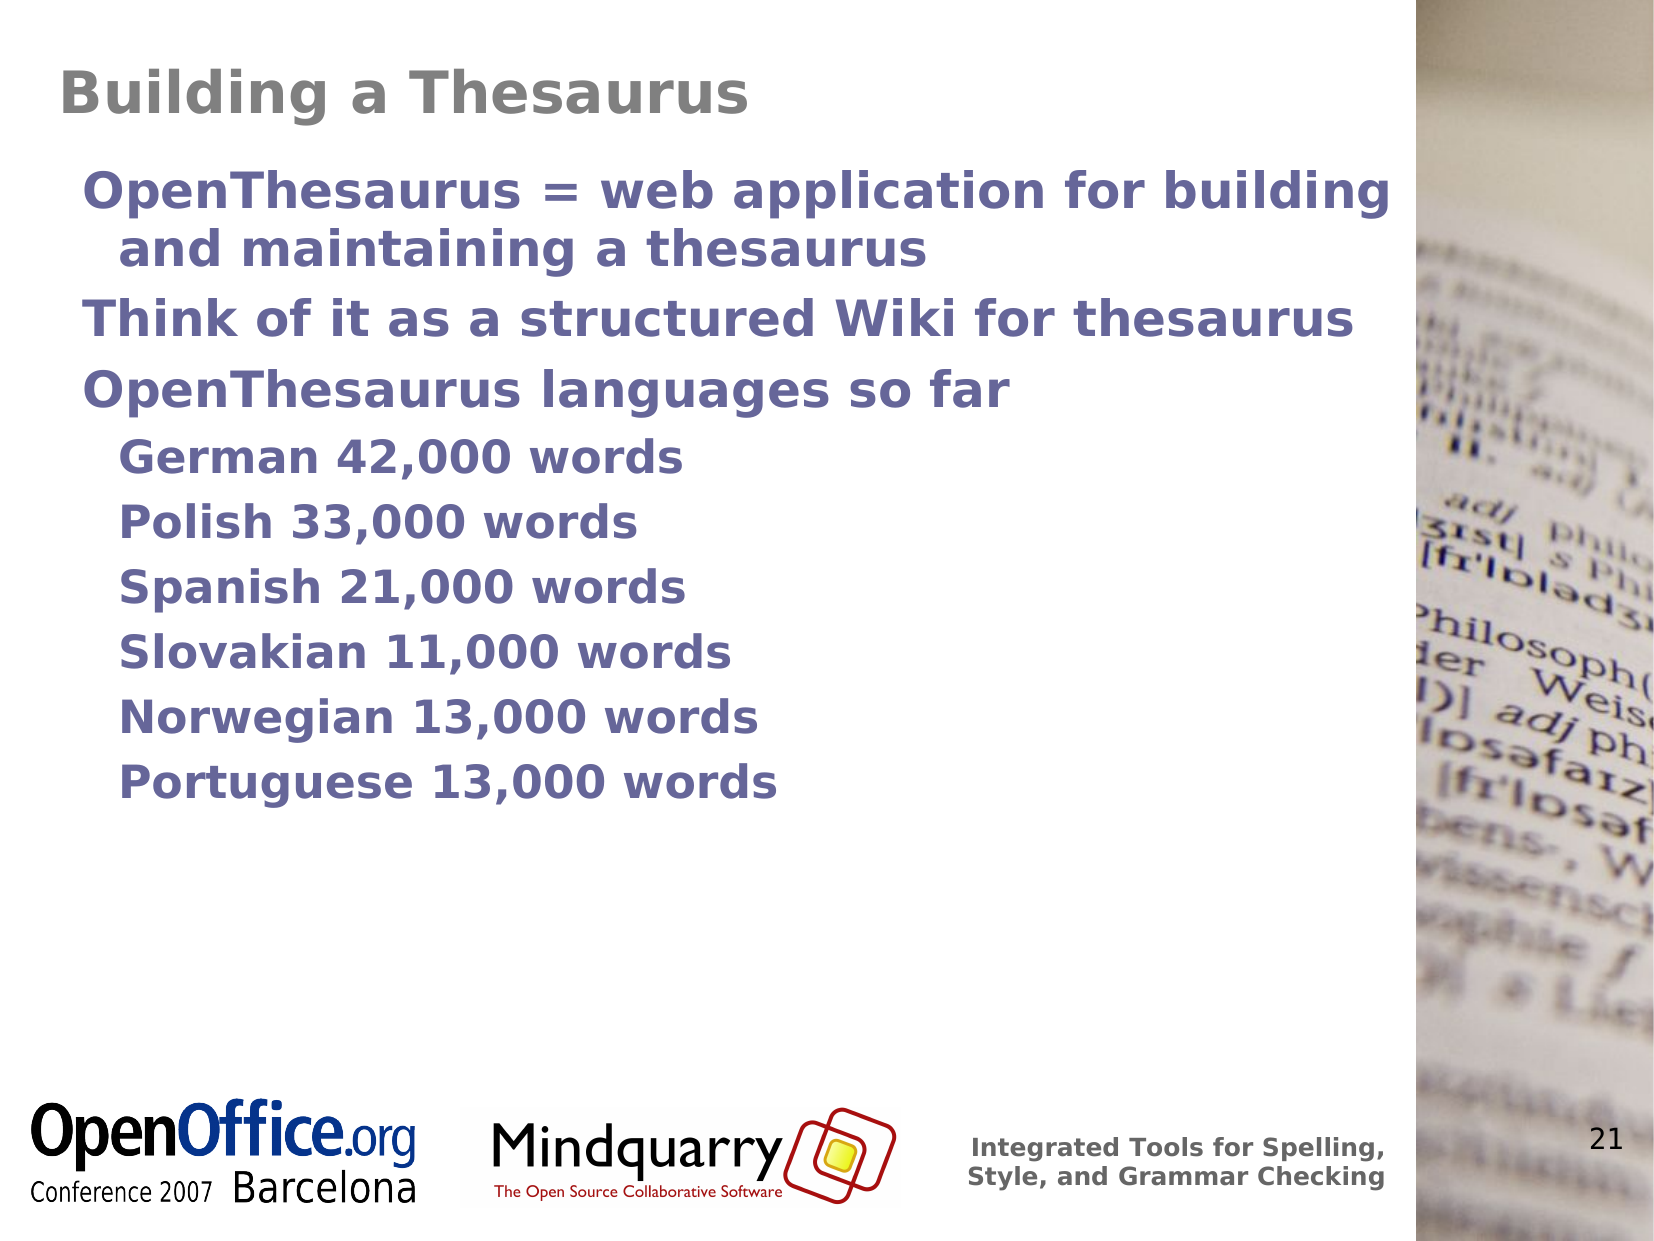

Building a Thesaurus
OpenThesaurus = web application for building and maintaining a thesaurus
Think of it as a structured Wiki for thesaurus
OpenThesaurus languages so far
German 42,000 words
Polish 33,000 words
Spanish 21,000 words
Slovakian 11,000 words
Norwegian 13,000 words
Portuguese 13,000 words
21
#